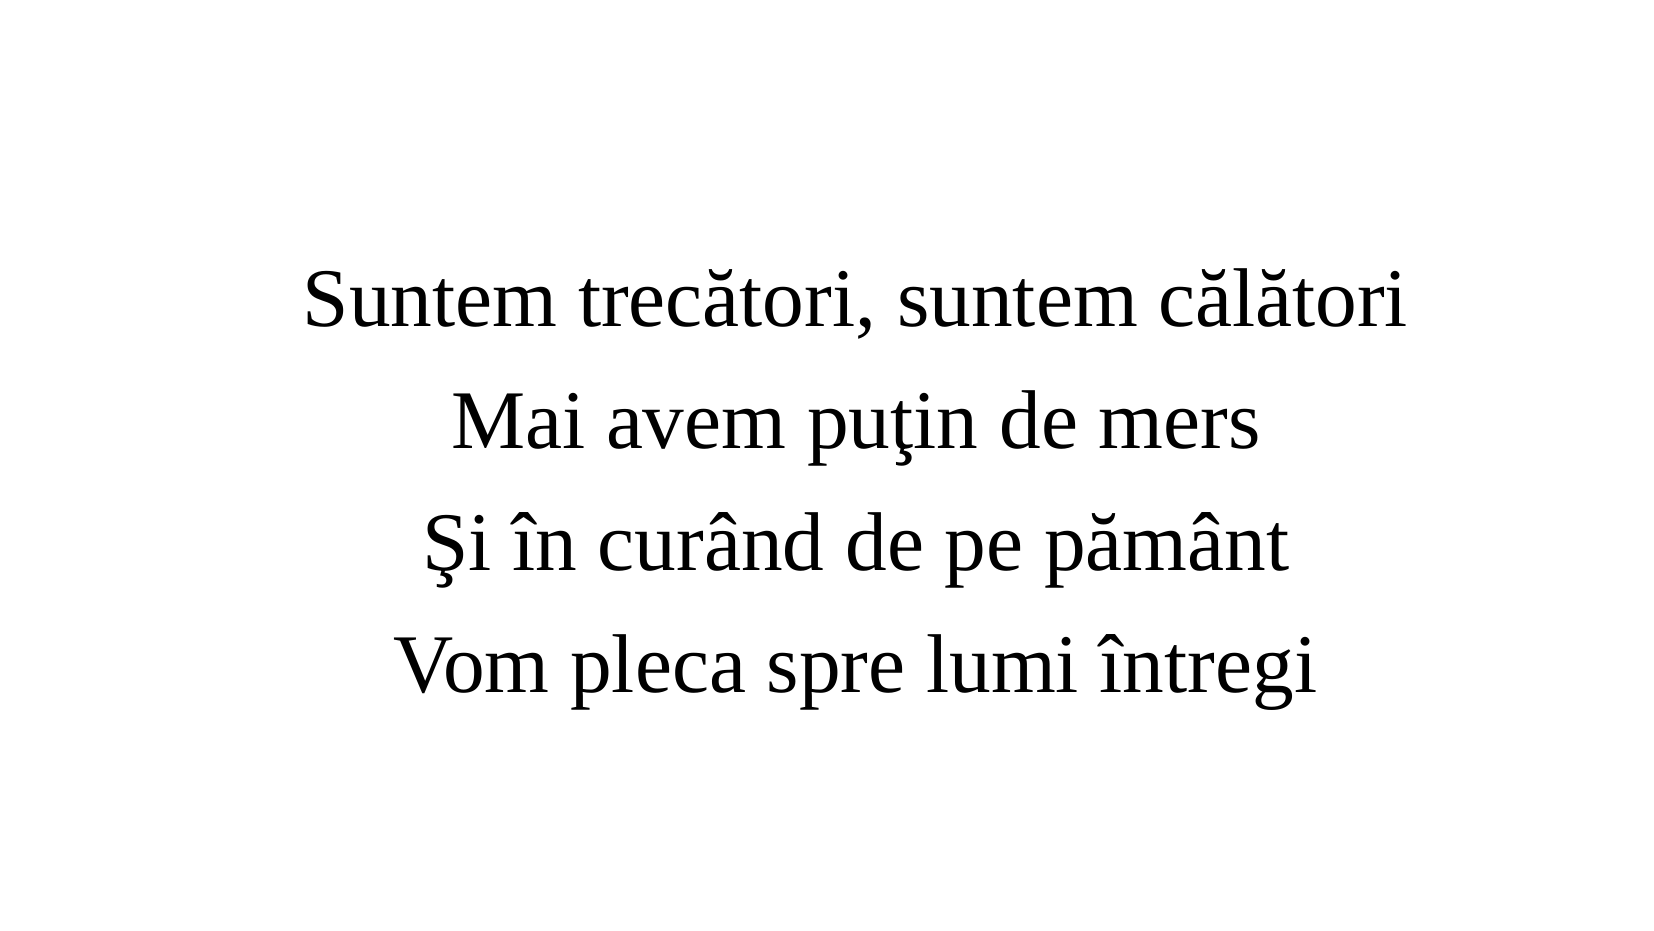

# Suntem trecători, suntem călători
Mai avem puţin de mers
Şi în curând de pe pământ
Vom pleca spre lumi întregi